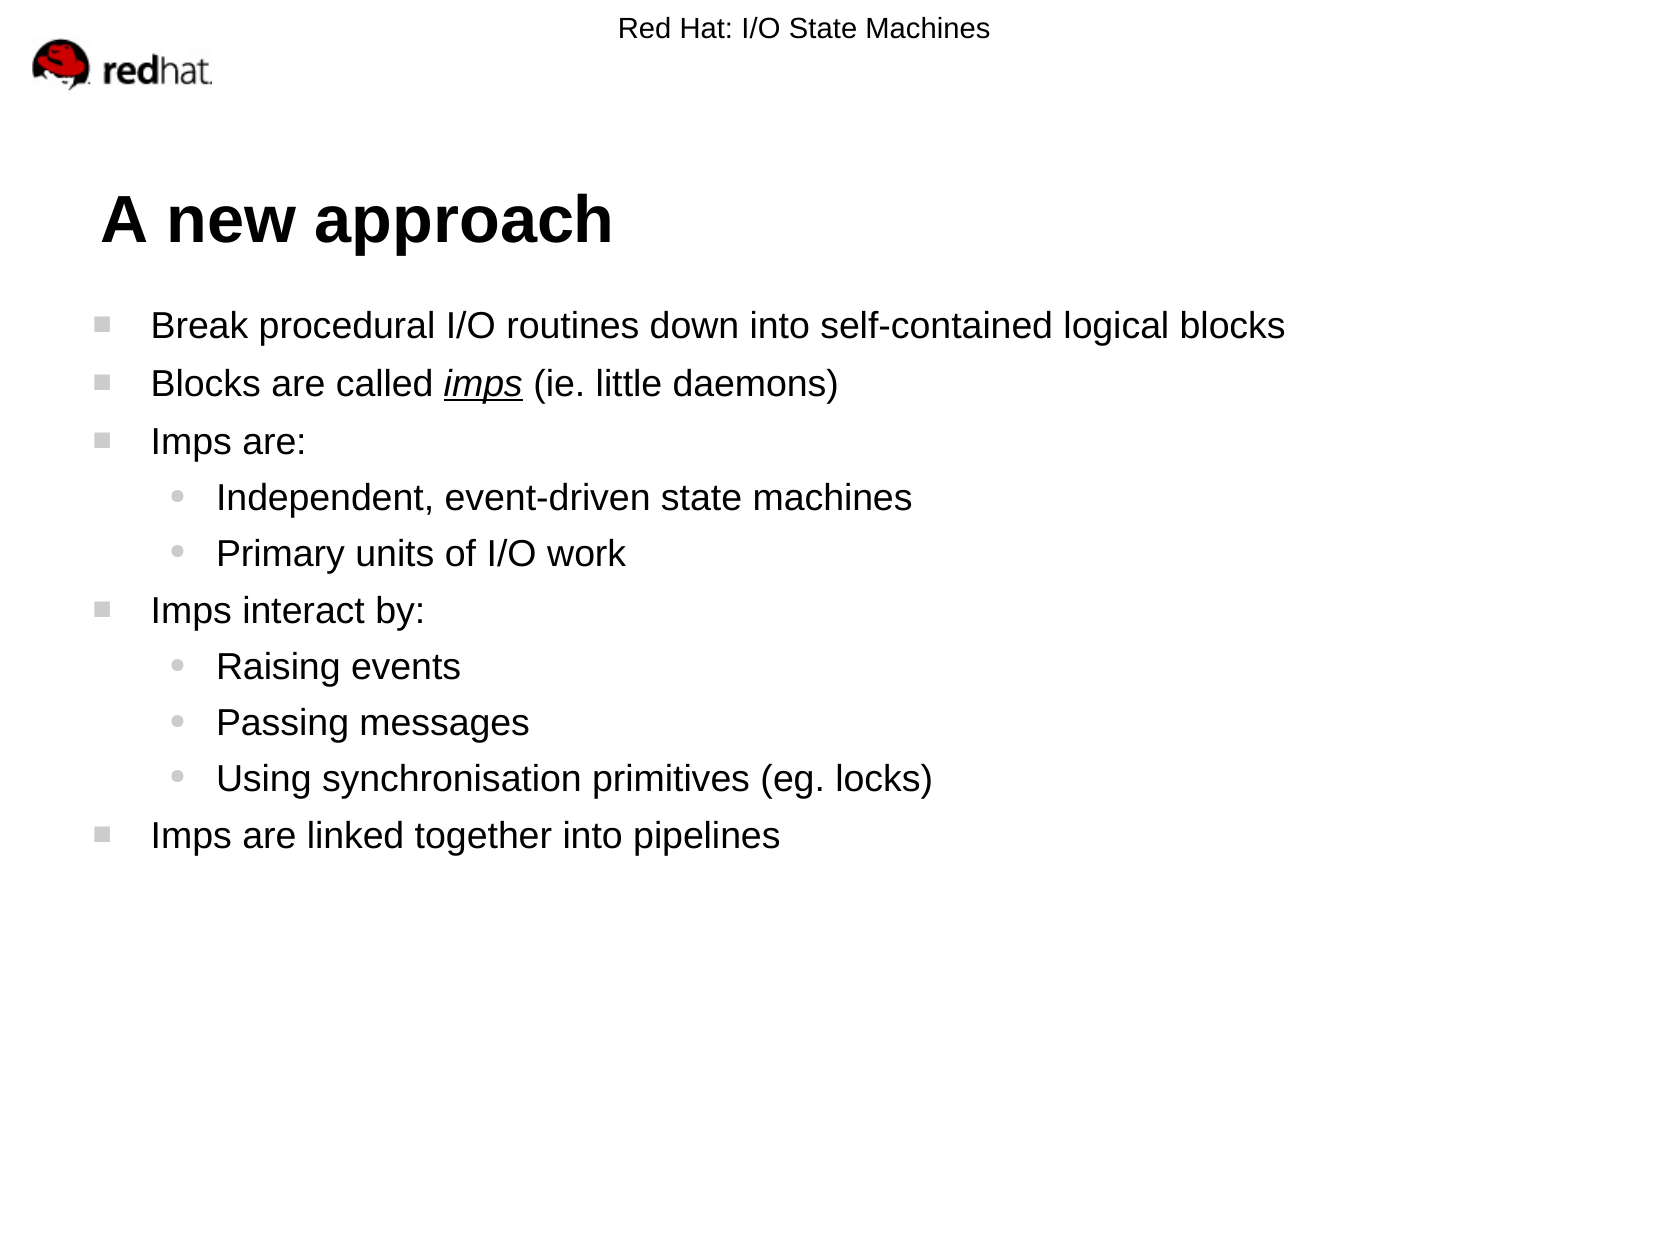

# A new approach
Break procedural I/O routines down into self-contained logical blocks
Blocks are called imps (ie. little daemons)
Imps are:
Independent, event-driven state machines
Primary units of I/O work
Imps interact by:
Raising events
Passing messages
Using synchronisation primitives (eg. locks)
Imps are linked together into pipelines